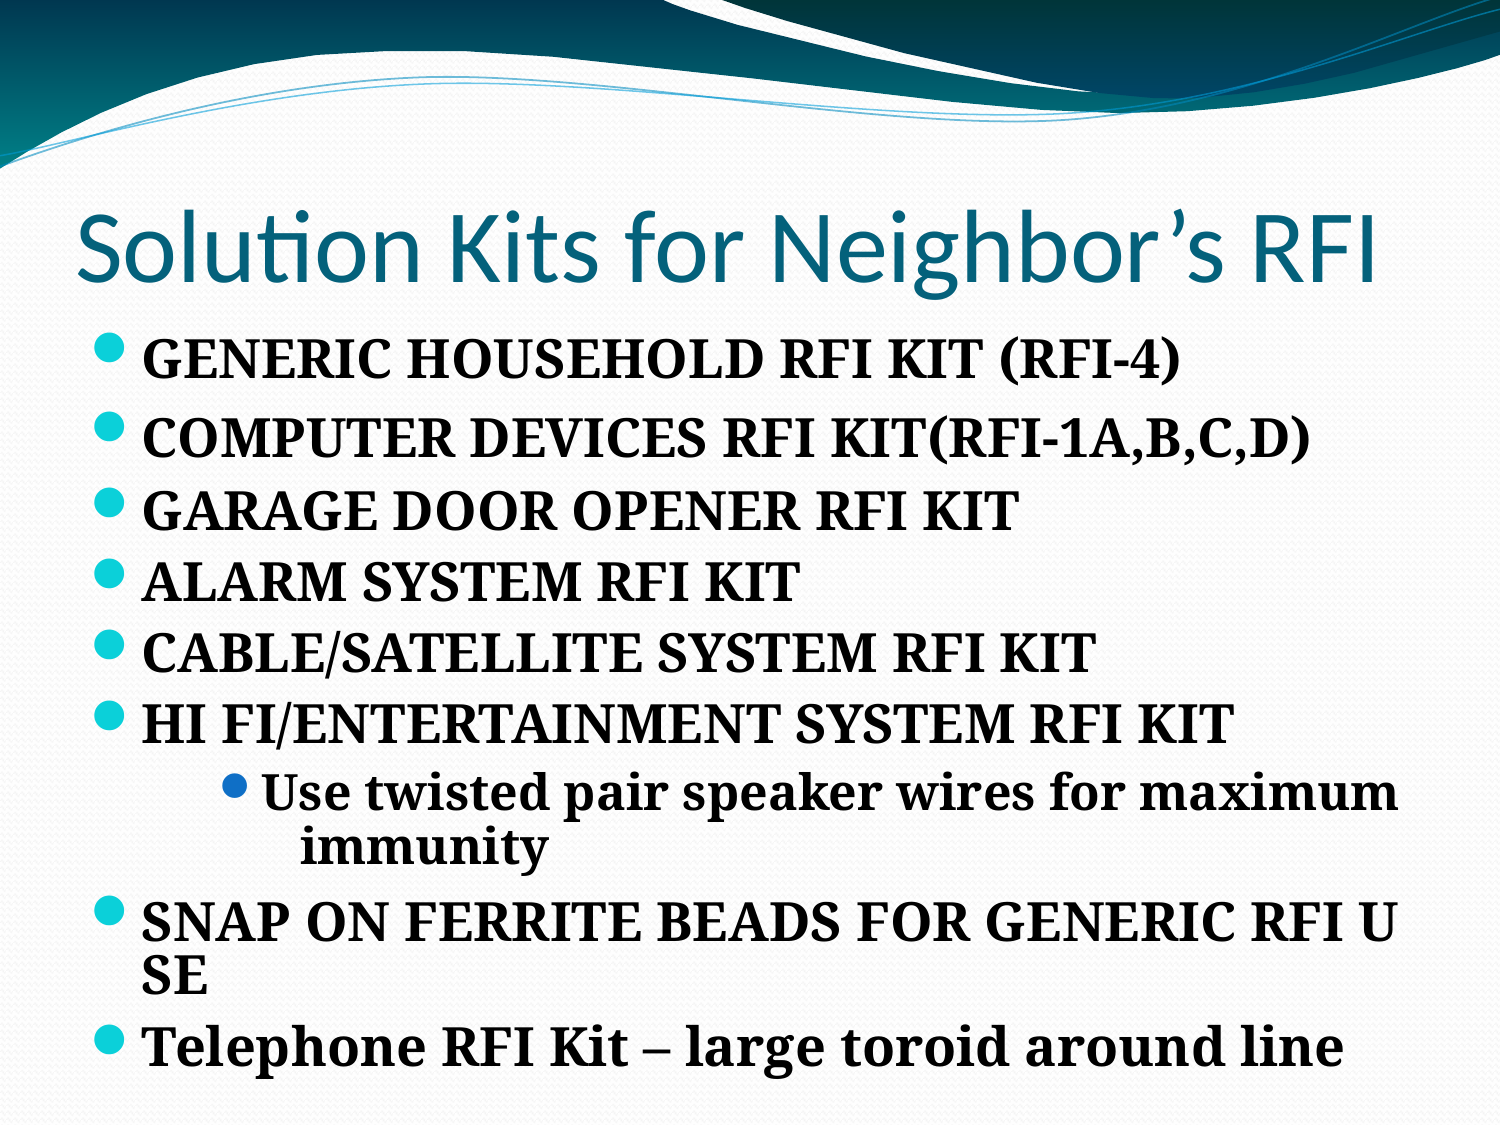

# Solution Kits for Neighbor’s RFI
GENERIC HOUSEHOLD RFI KIT (RFI-4)
COMPUTER DEVICES RFI KIT(RFI-1A,B,C,D)
GARAGE DOOR OPENER RFI KIT
ALARM SYSTEM RFI KIT
CABLE/SATELLITE SYSTEM RFI KIT
HI FI/ENTERTAINMENT SYSTEM RFI KIT
Use twisted pair speaker wires for maximum immunity
SNAP ON FERRITE BEADS FOR GENERIC RFI USE
Telephone RFI Kit – large toroid around line